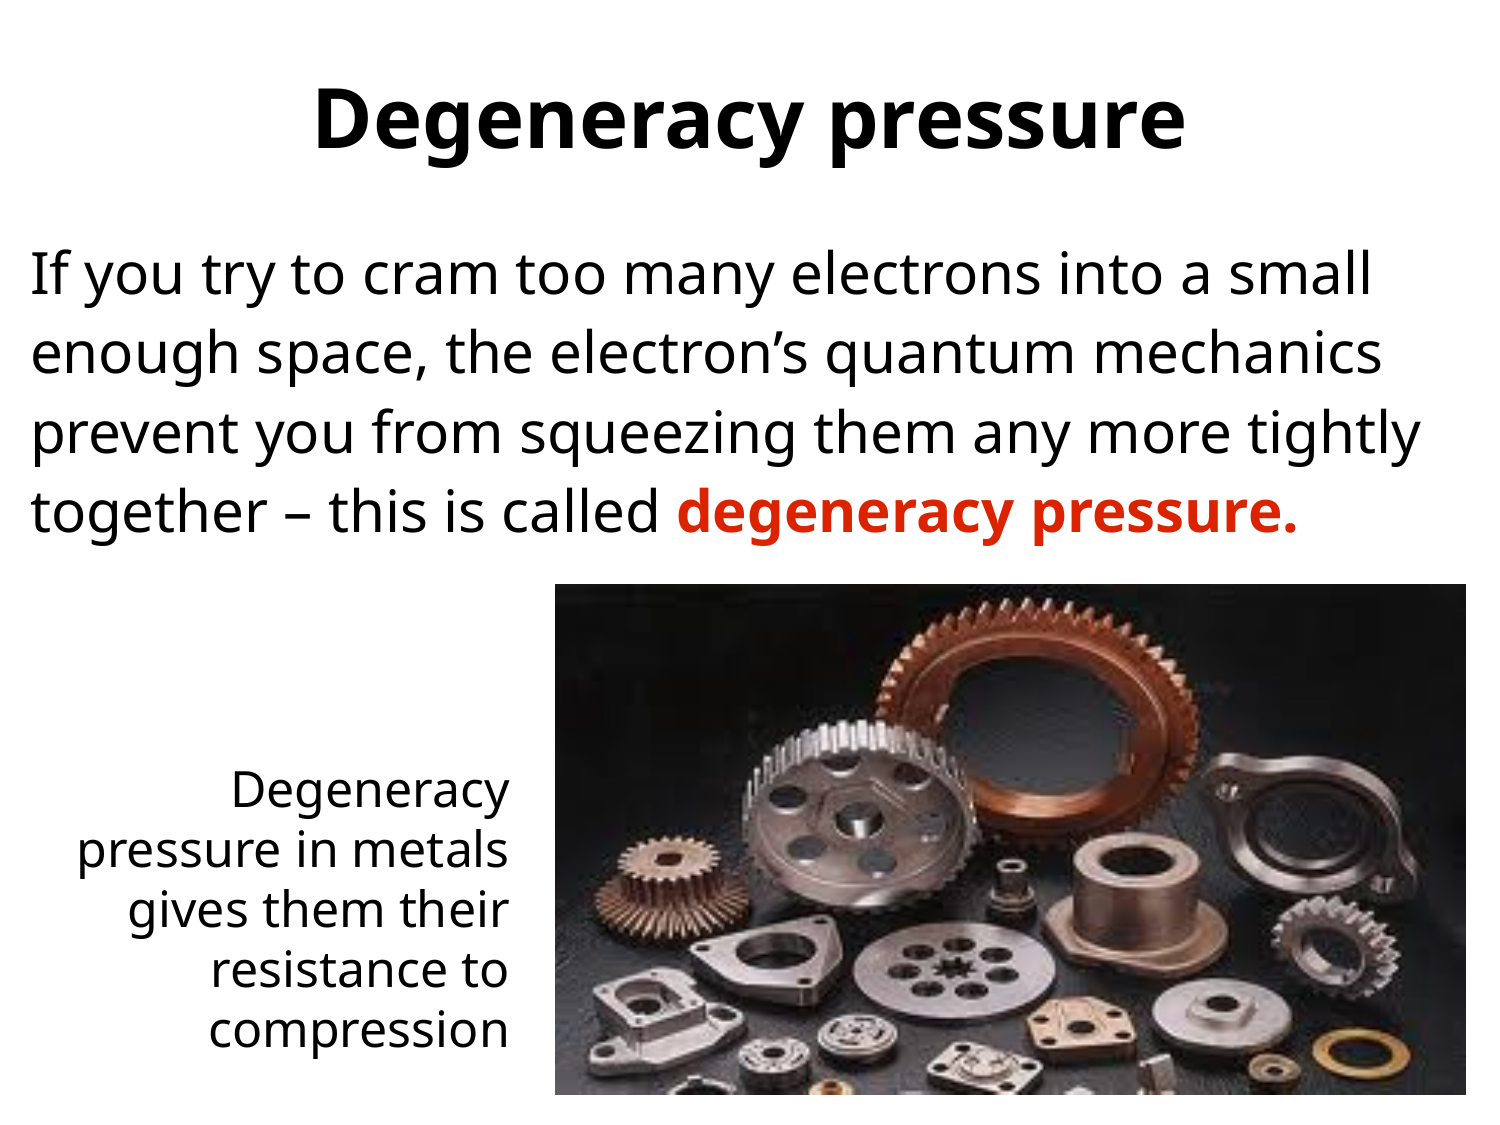

# Degeneracy pressure
If you try to cram too many electrons into a small enough space, the electron’s quantum mechanics prevent you from squeezing them any more tightly together – this is called degeneracy pressure.
Degeneracy pressure in metals gives them their resistance to compression